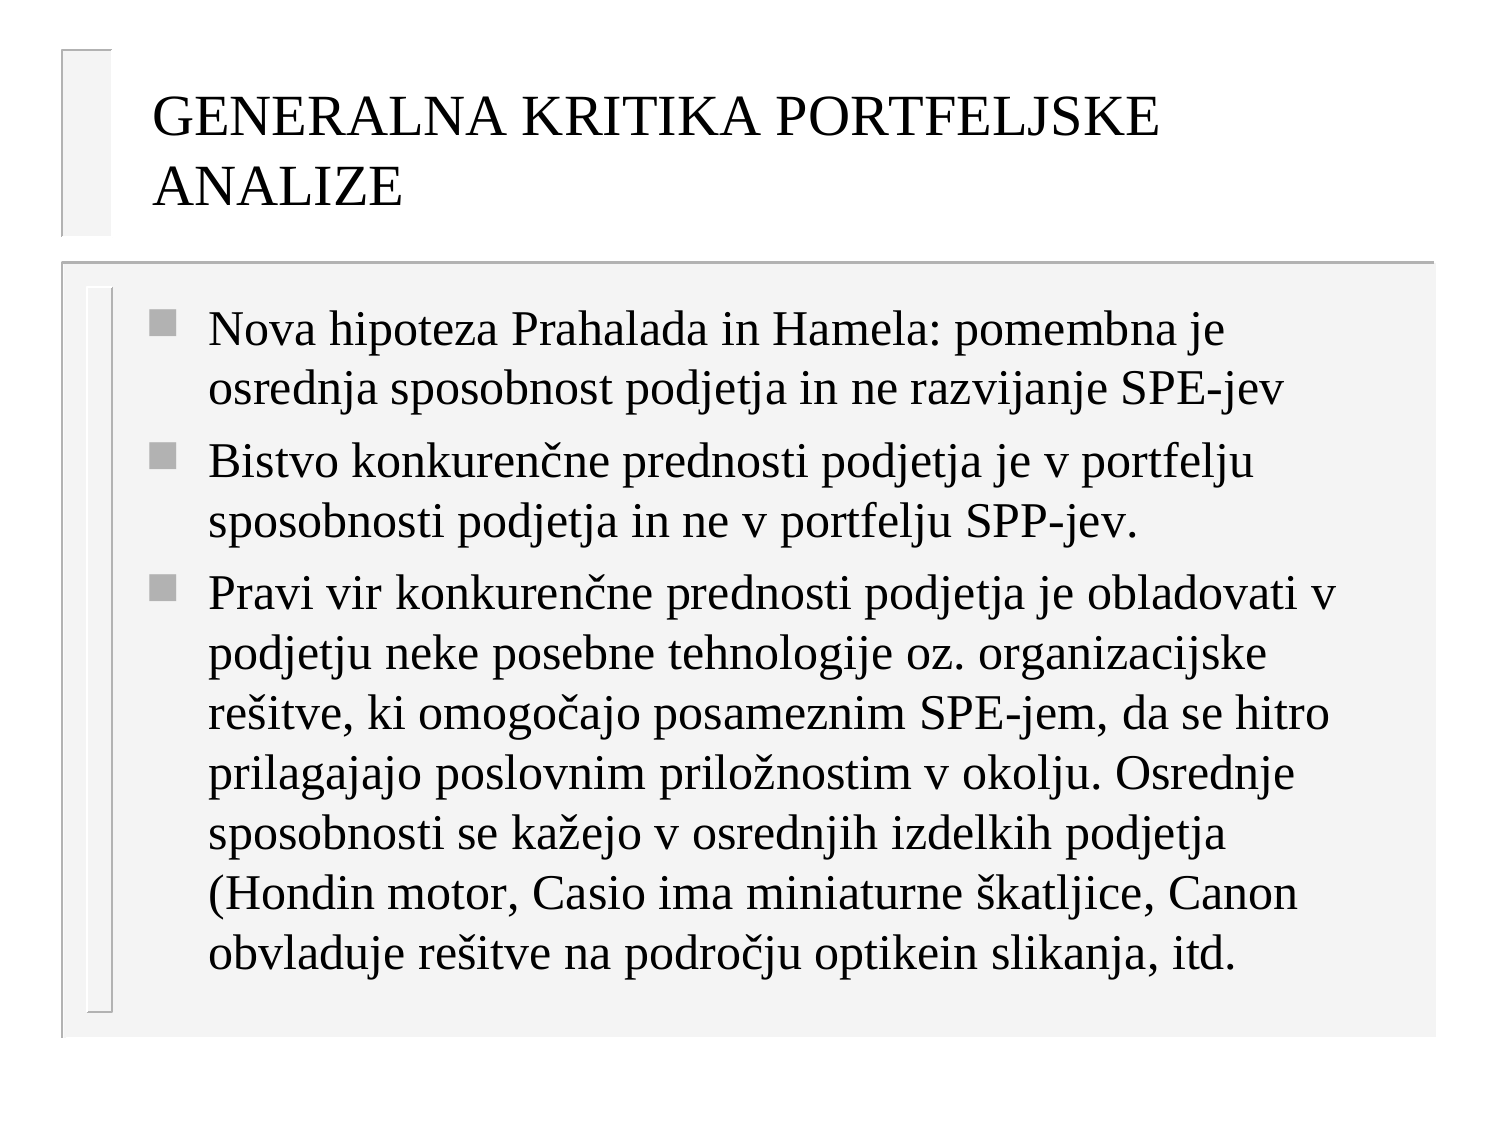

# GENERALNA KRITIKA PORTFELJSKE ANALIZE
Nova hipoteza Prahalada in Hamela: pomembna je osrednja sposobnost podjetja in ne razvijanje SPE-jev
Bistvo konkurenčne prednosti podjetja je v portfelju sposobnosti podjetja in ne v portfelju SPP-jev.
Pravi vir konkurenčne prednosti podjetja je obladovati v podjetju neke posebne tehnologije oz. organizacijske rešitve, ki omogočajo posameznim SPE-jem, da se hitro prilagajajo poslovnim priložnostim v okolju. Osrednje sposobnosti se kažejo v osrednjih izdelkih podjetja (Hondin motor, Casio ima miniaturne škatljice, Canon obvladuje rešitve na področju optikein slikanja, itd.